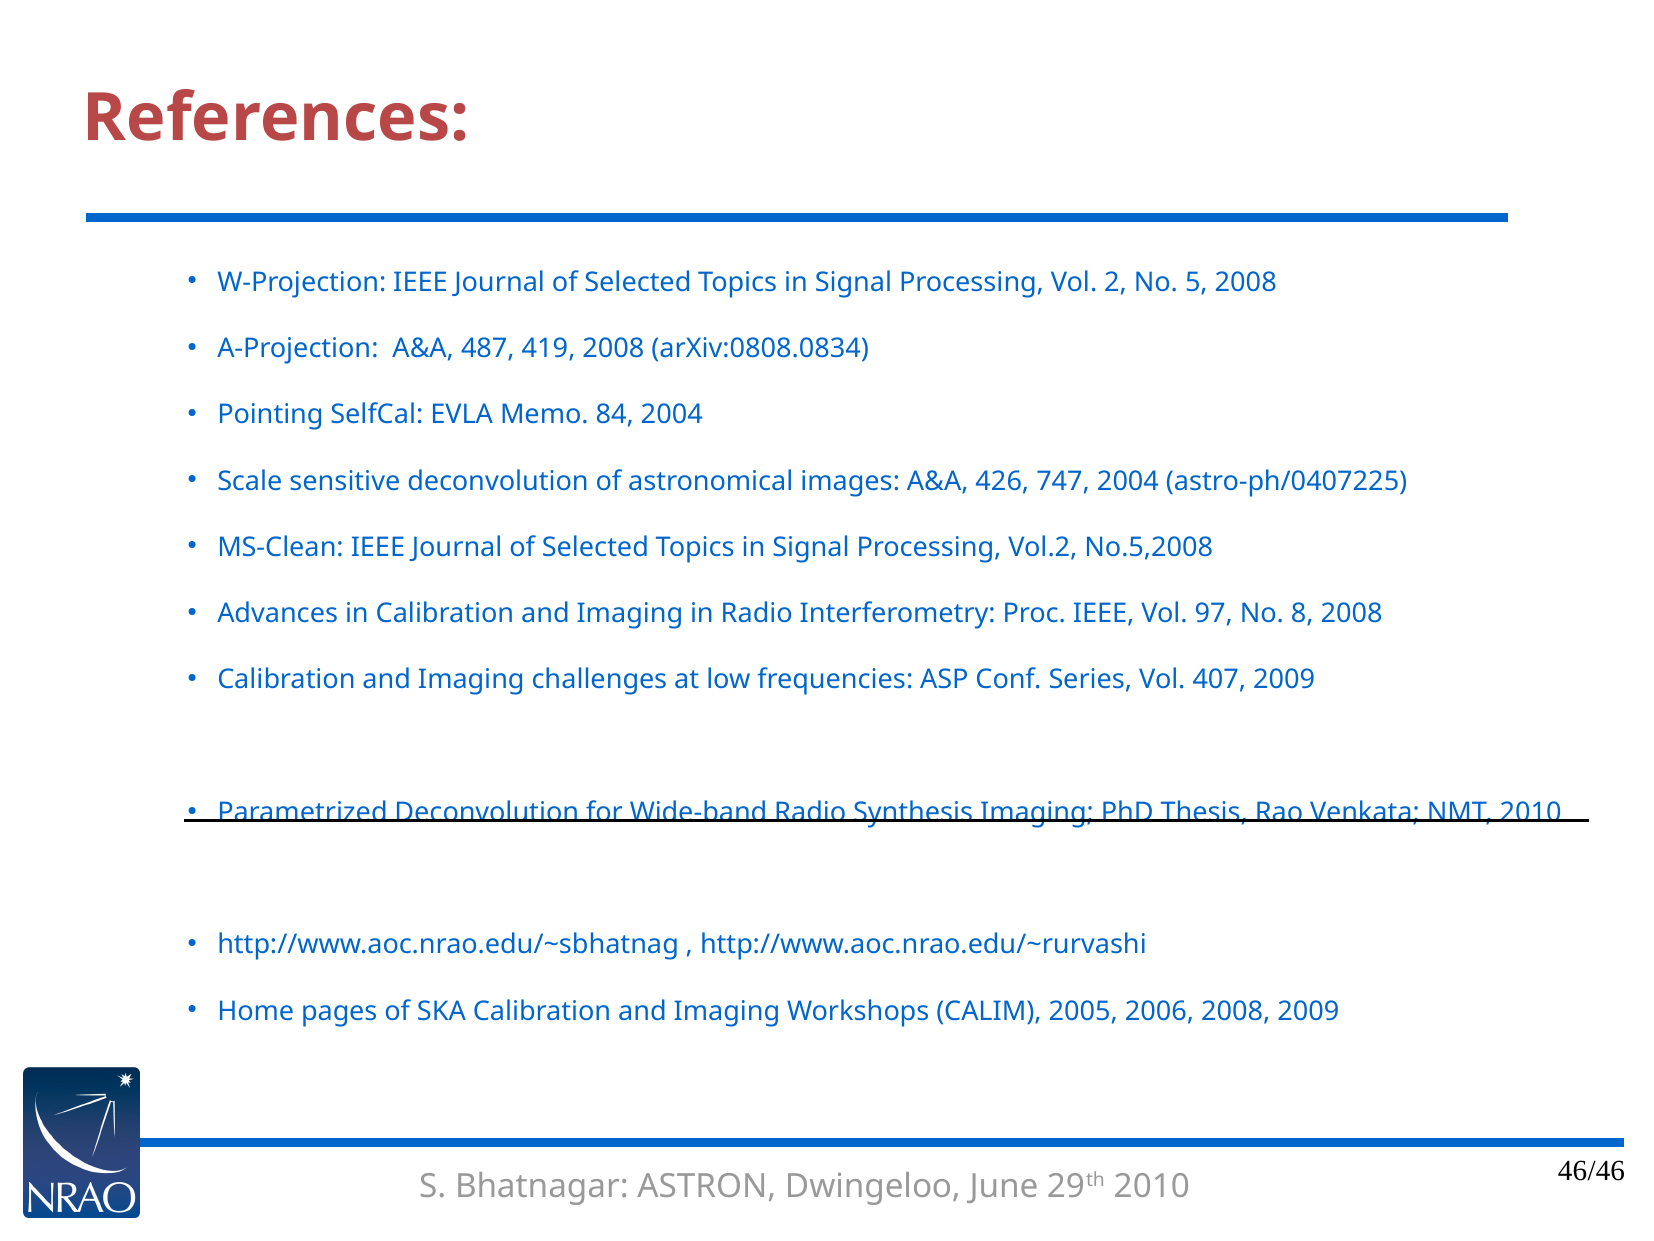

References:
# W-Projection: IEEE Journal of Selected Topics in Signal Processing, Vol. 2, No. 5, 2008
A-Projection: A&A, 487, 419, 2008 (arXiv:0808.0834)
Pointing SelfCal: EVLA Memo. 84, 2004
Scale sensitive deconvolution of astronomical images: A&A, 426, 747, 2004 (astro-ph/0407225)
MS-Clean: IEEE Journal of Selected Topics in Signal Processing, Vol.2, No.5,2008
Advances in Calibration and Imaging in Radio Interferometry: Proc. IEEE, Vol. 97, No. 8, 2008
Calibration and Imaging challenges at low frequencies: ASP Conf. Series, Vol. 407, 2009
Parametrized Deconvolution for Wide-band Radio Synthesis Imaging; PhD Thesis, Rao Venkata; NMT, 2010
http://www.aoc.nrao.edu/~sbhatnag , http://www.aoc.nrao.edu/~rurvashi
Home pages of SKA Calibration and Imaging Workshops (CALIM), 2005, 2006, 2008, 2009
46